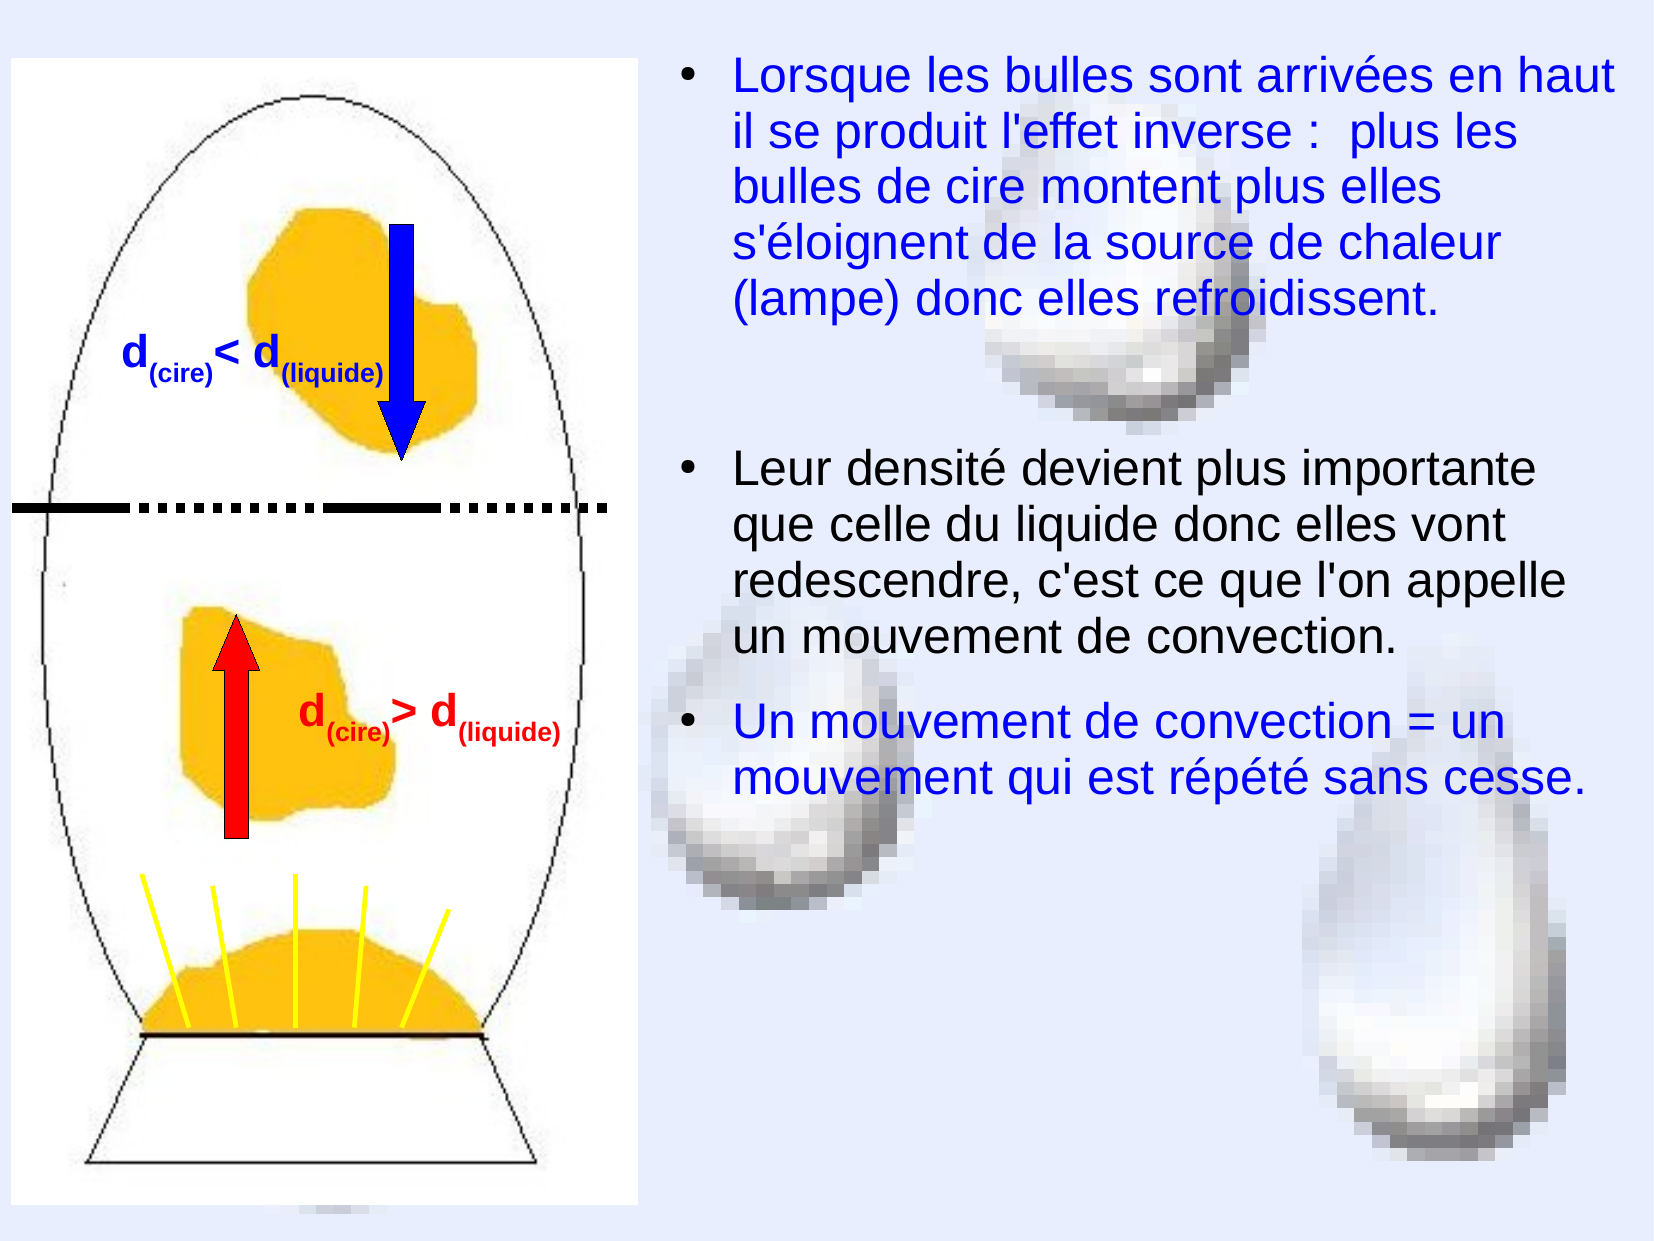

# Lorsque les bulles sont arrivées en haut il se produit l'effet inverse : plus les bulles de cire montent plus elles s'éloignent de la source de chaleur (lampe) donc elles refroidissent.
Leur densité devient plus importante que celle du liquide donc elles vont redescendre, c'est ce que l'on appelle un mouvement de convection.
Un mouvement de convection = un mouvement qui est répété sans cesse.
d(cire)< d(liquide)
d(cire)> d(liquide)